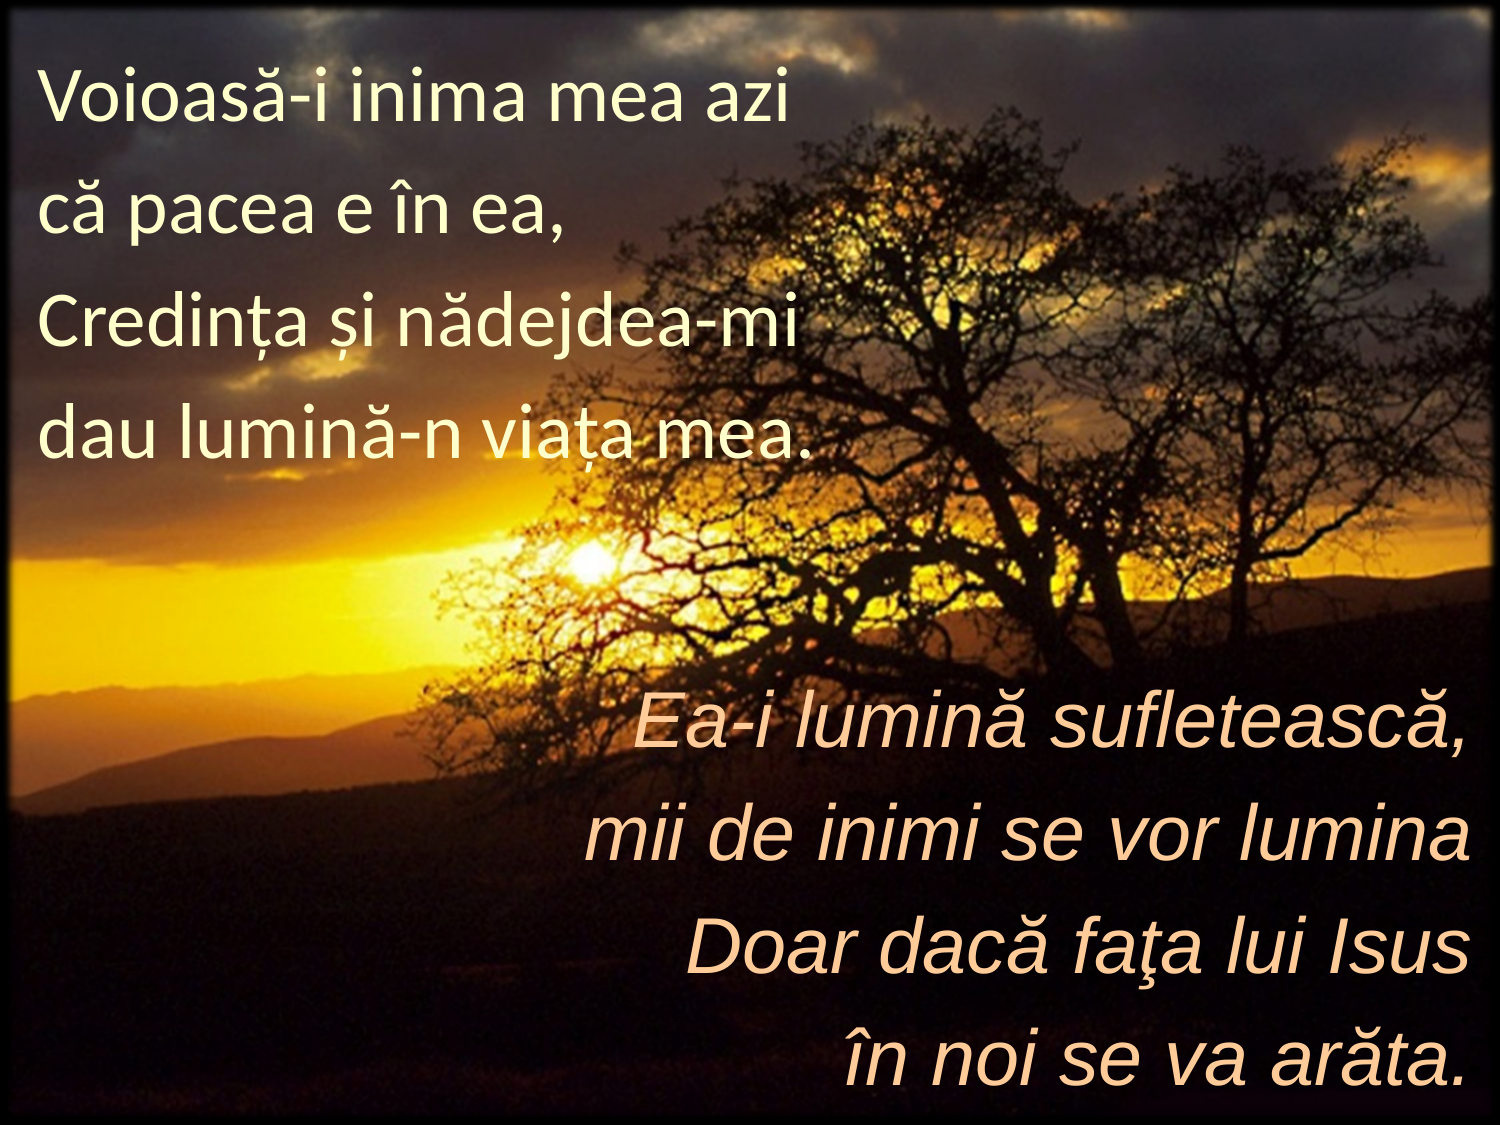

# Voioasă-i inima mea azi
că pacea e în ea,
Credinţa şi nădejdea-mi
dau lumină-n viaţa mea.
Ea-i lumină sufletească,
mii de inimi se vor lumina
Doar dacă faţa lui Isus
în noi se va arăta.